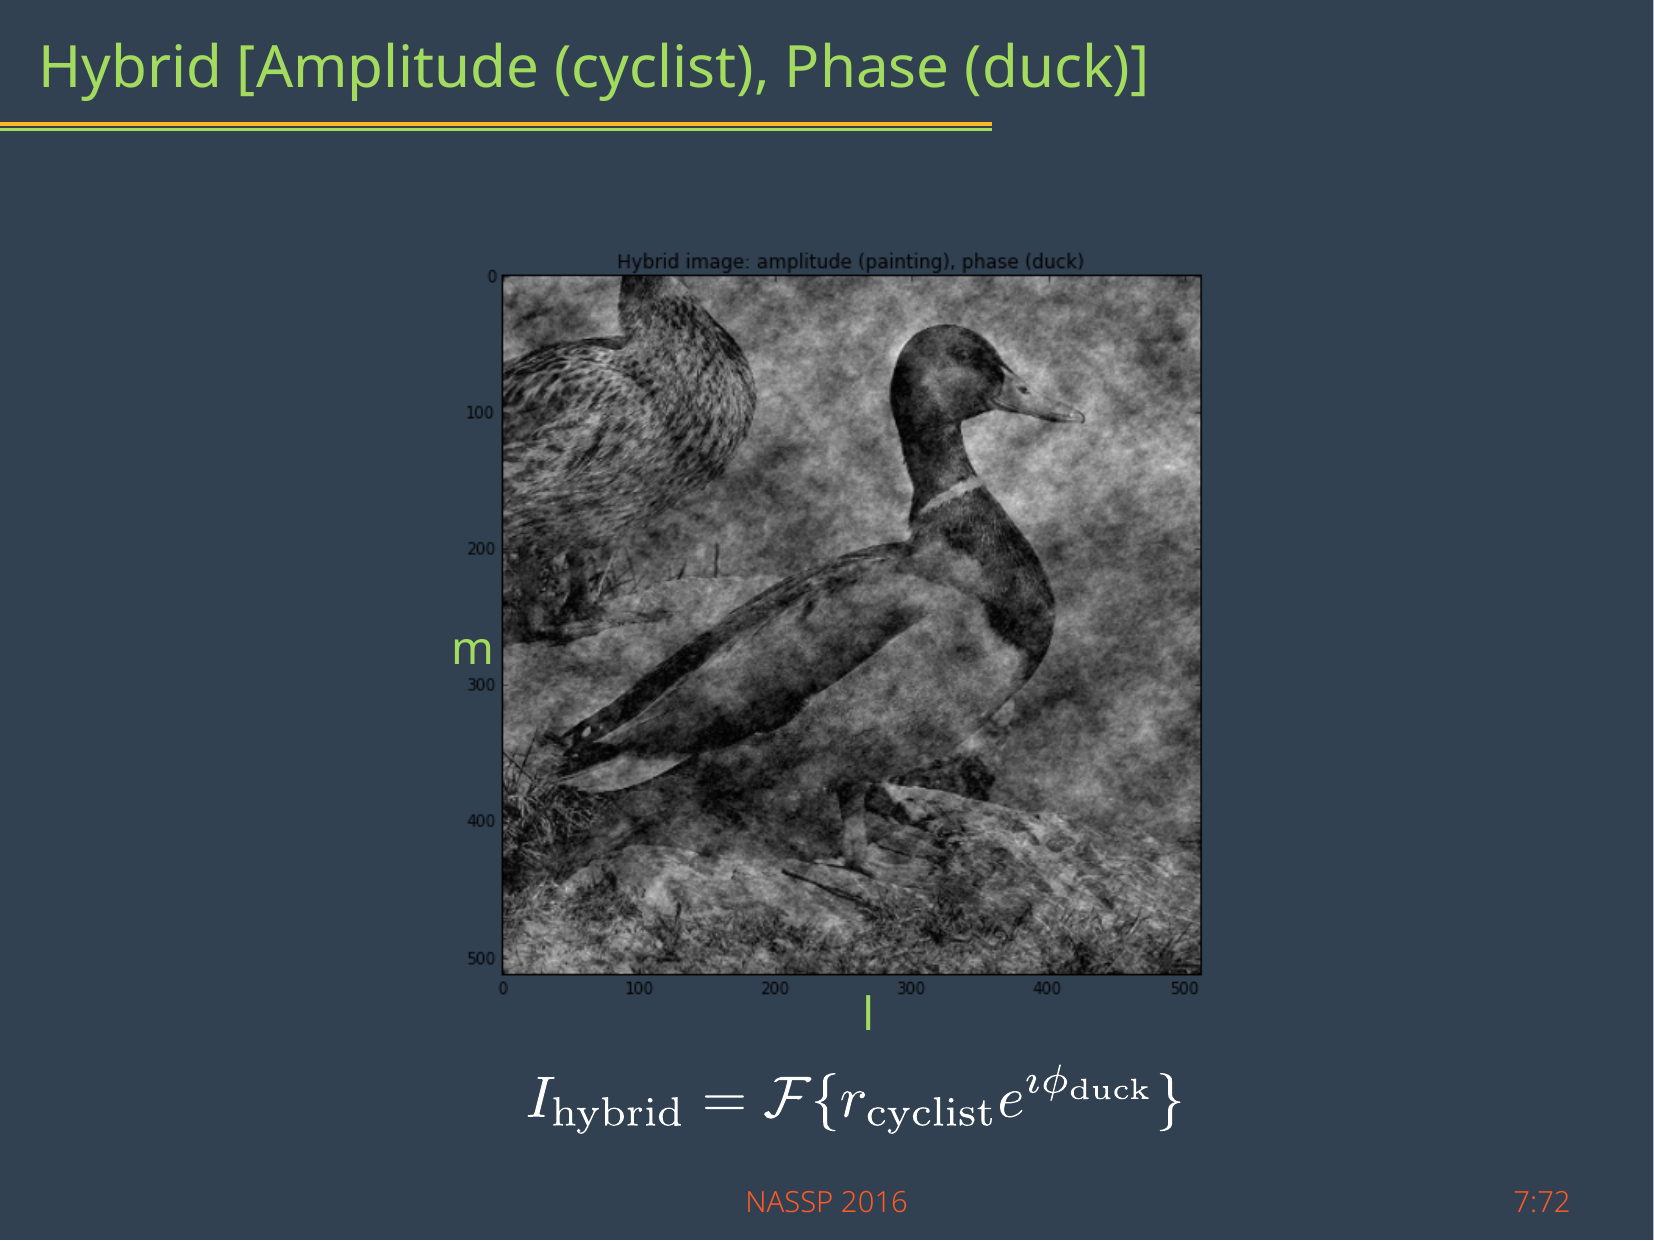

Hybrid [Amplitude (cyclist), Phase (duck)]
m
l
NASSP 2016
7